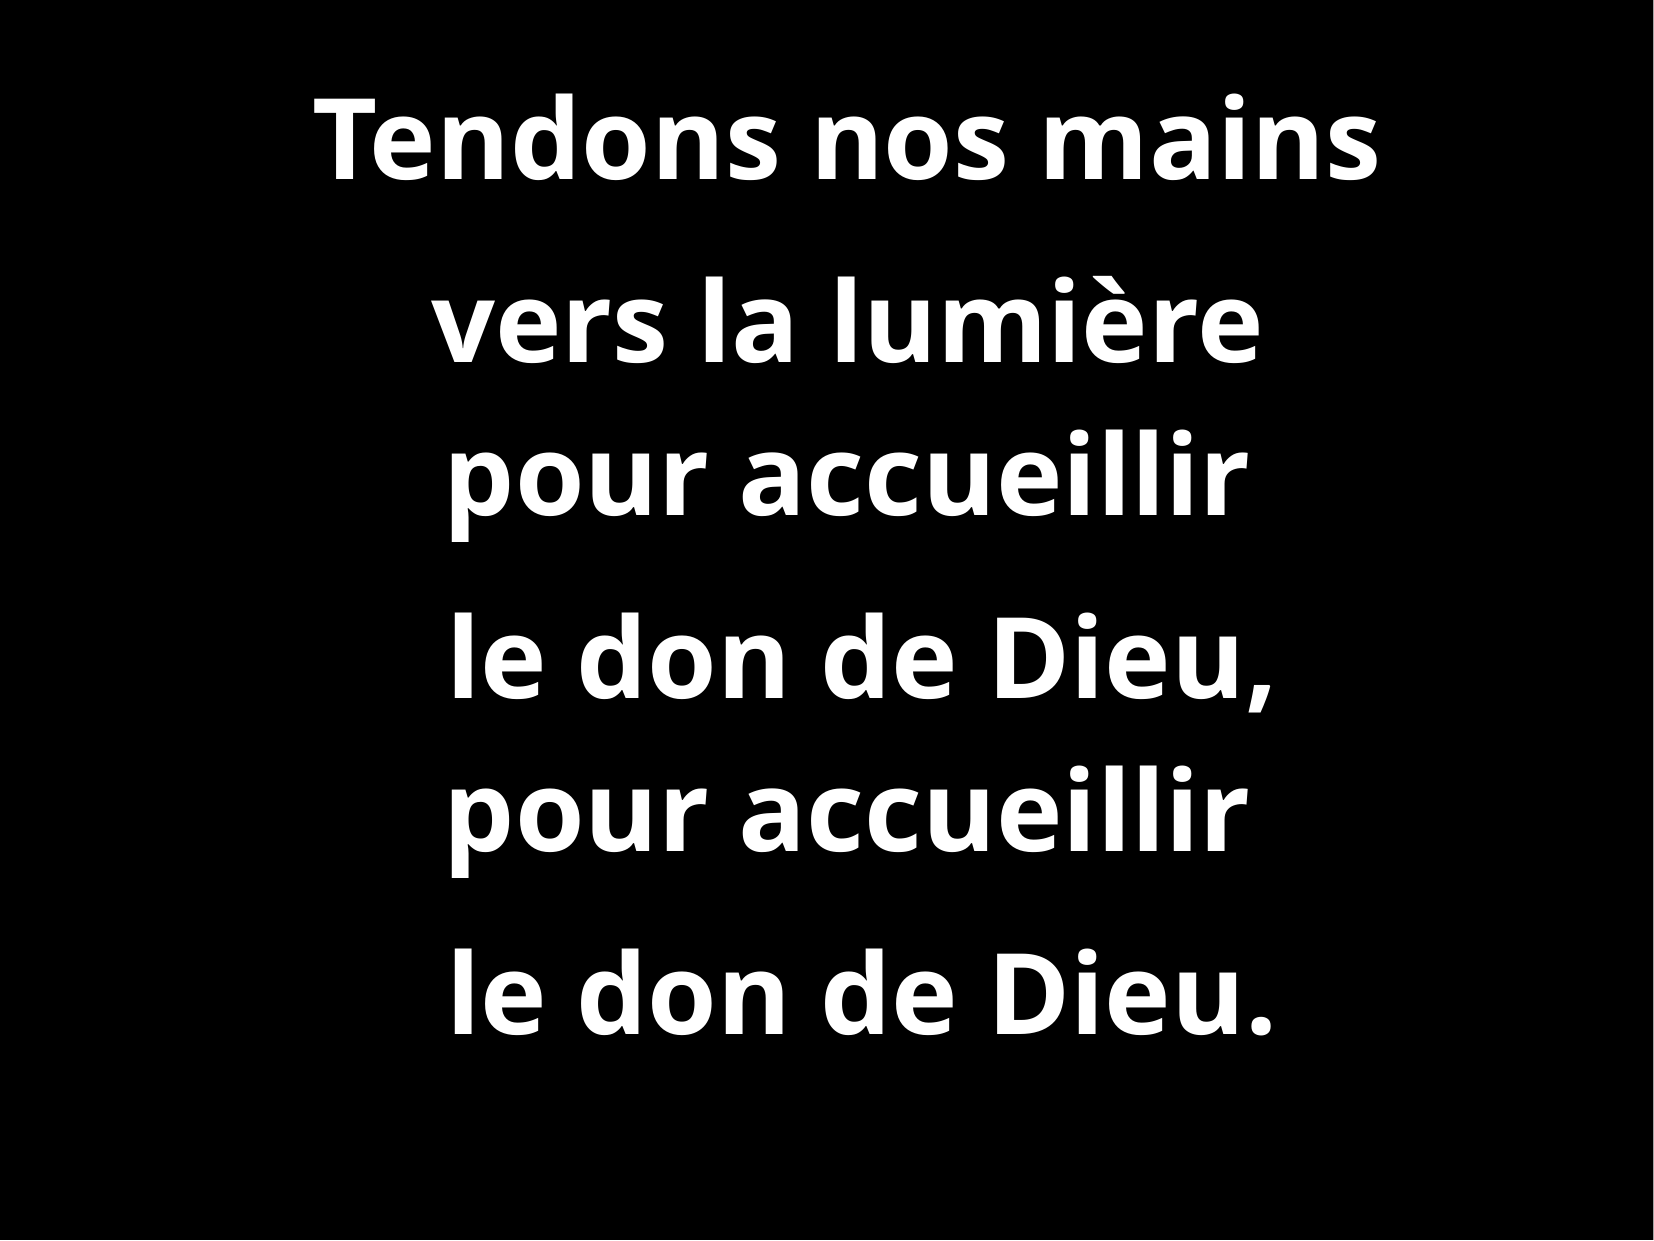

# Tendons nos mains
vers la lumière 
pour accueillir
le don de Dieu,
pour accueillir
le don de Dieu.